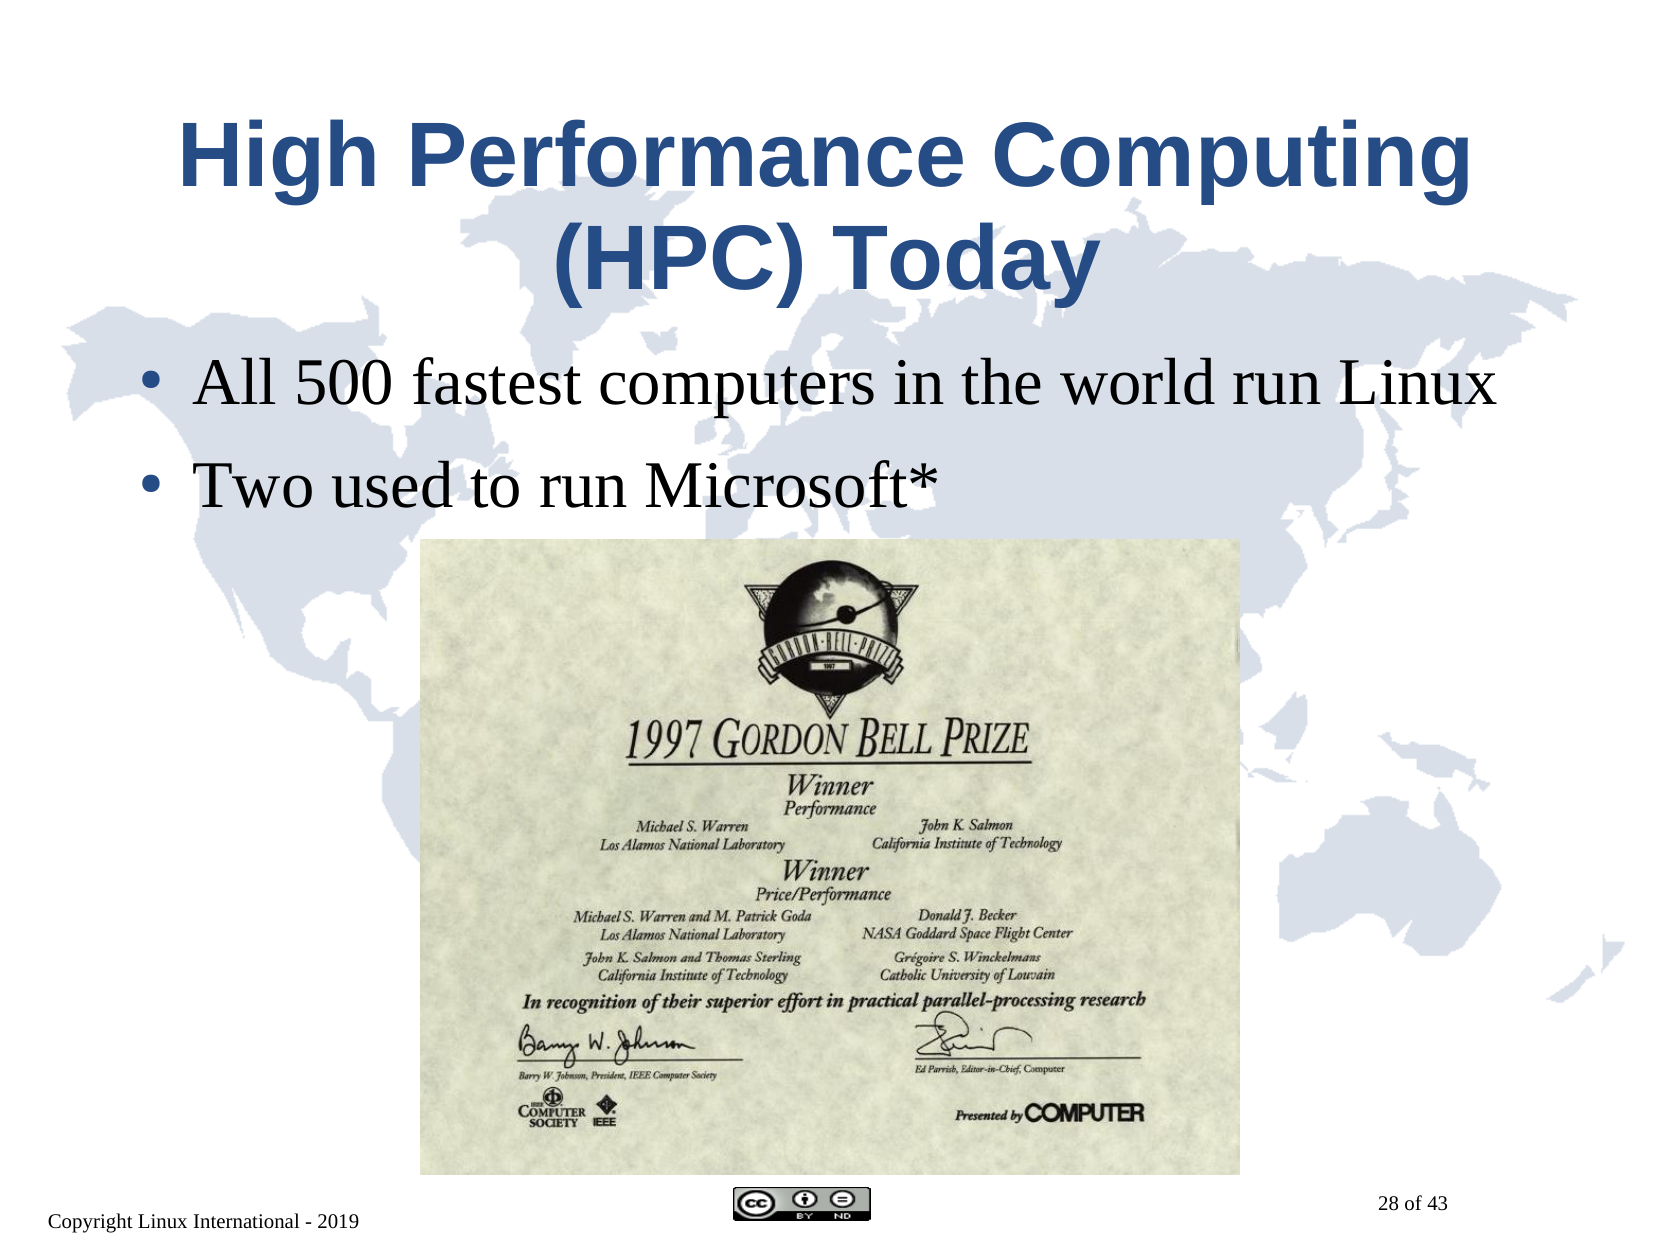

# High Performance Computing (HPC) Today
All 500 fastest computers in the world run Linux
Two used to run Microsoft*